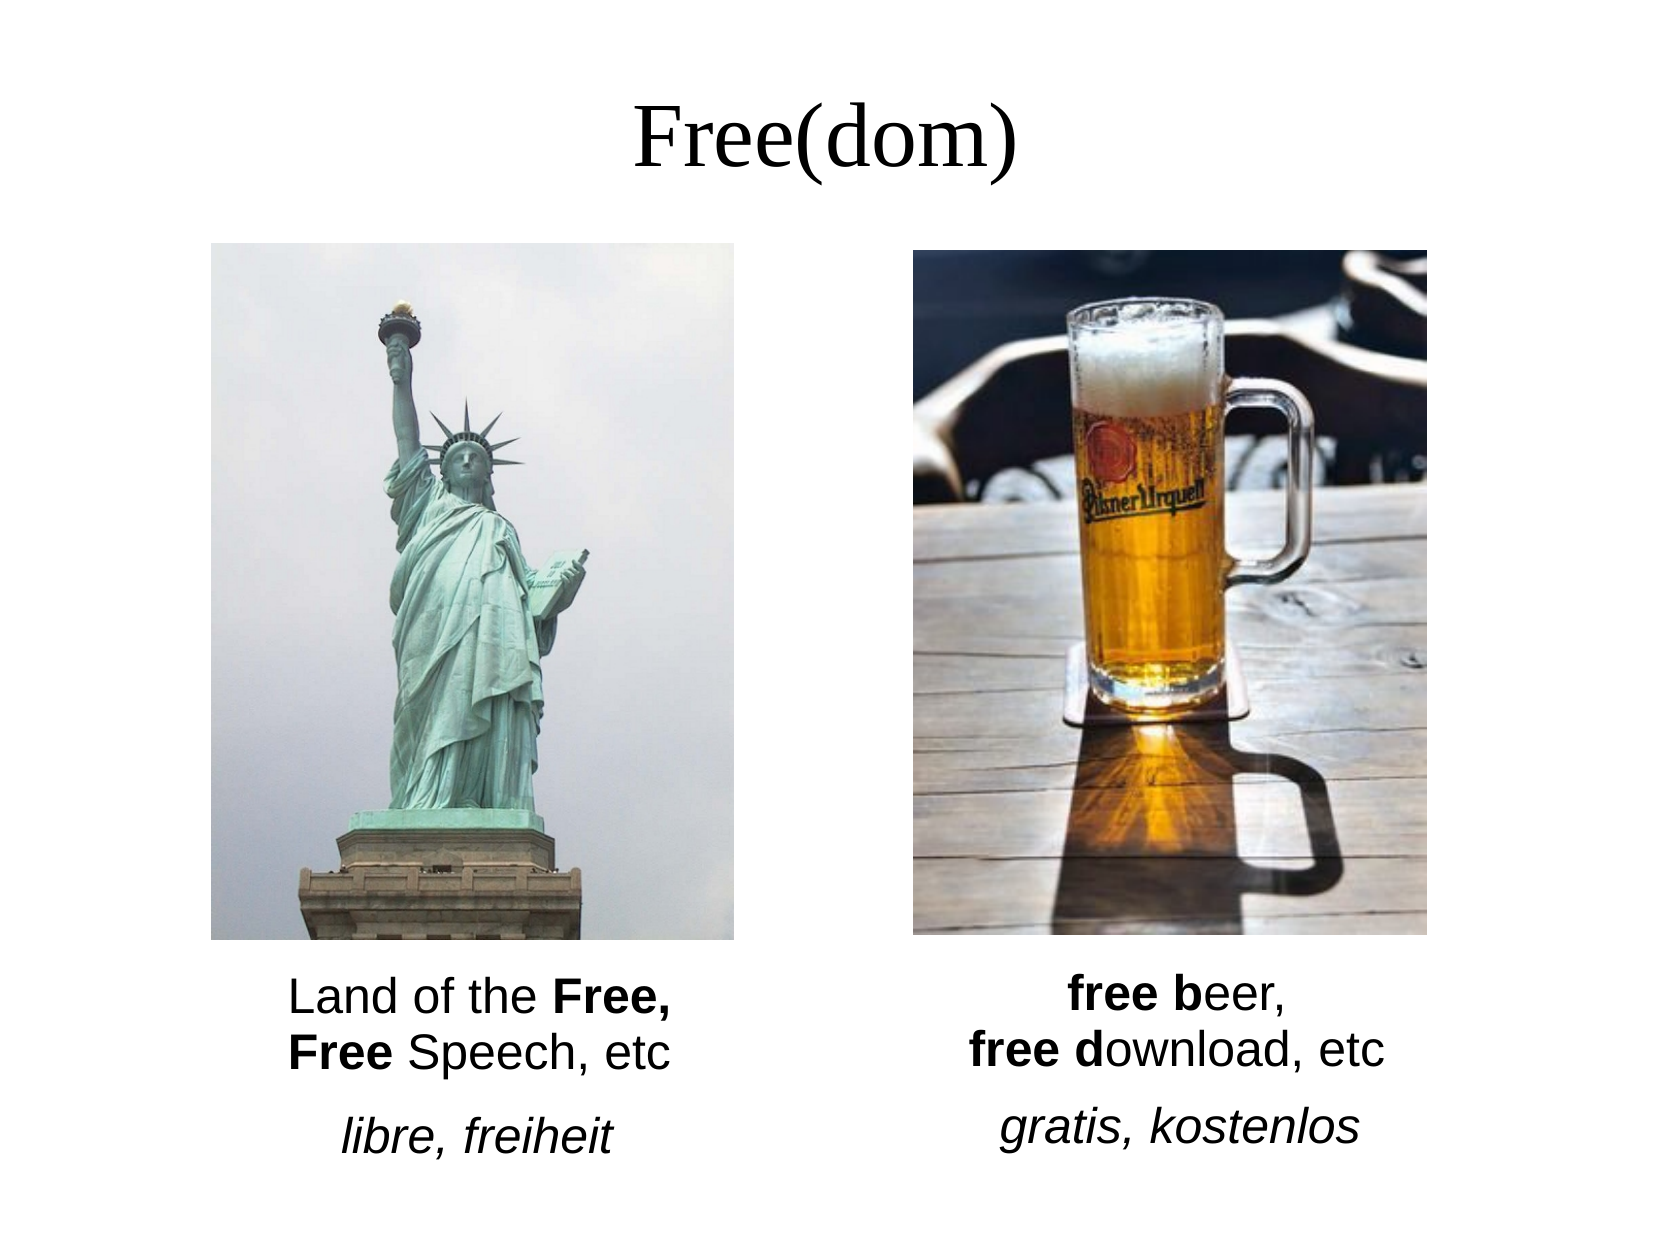

# Free(dom)
free beer,
free download, etc
Land of the Free,
Free Speech, etc
gratis, kostenlos
libre, freiheit